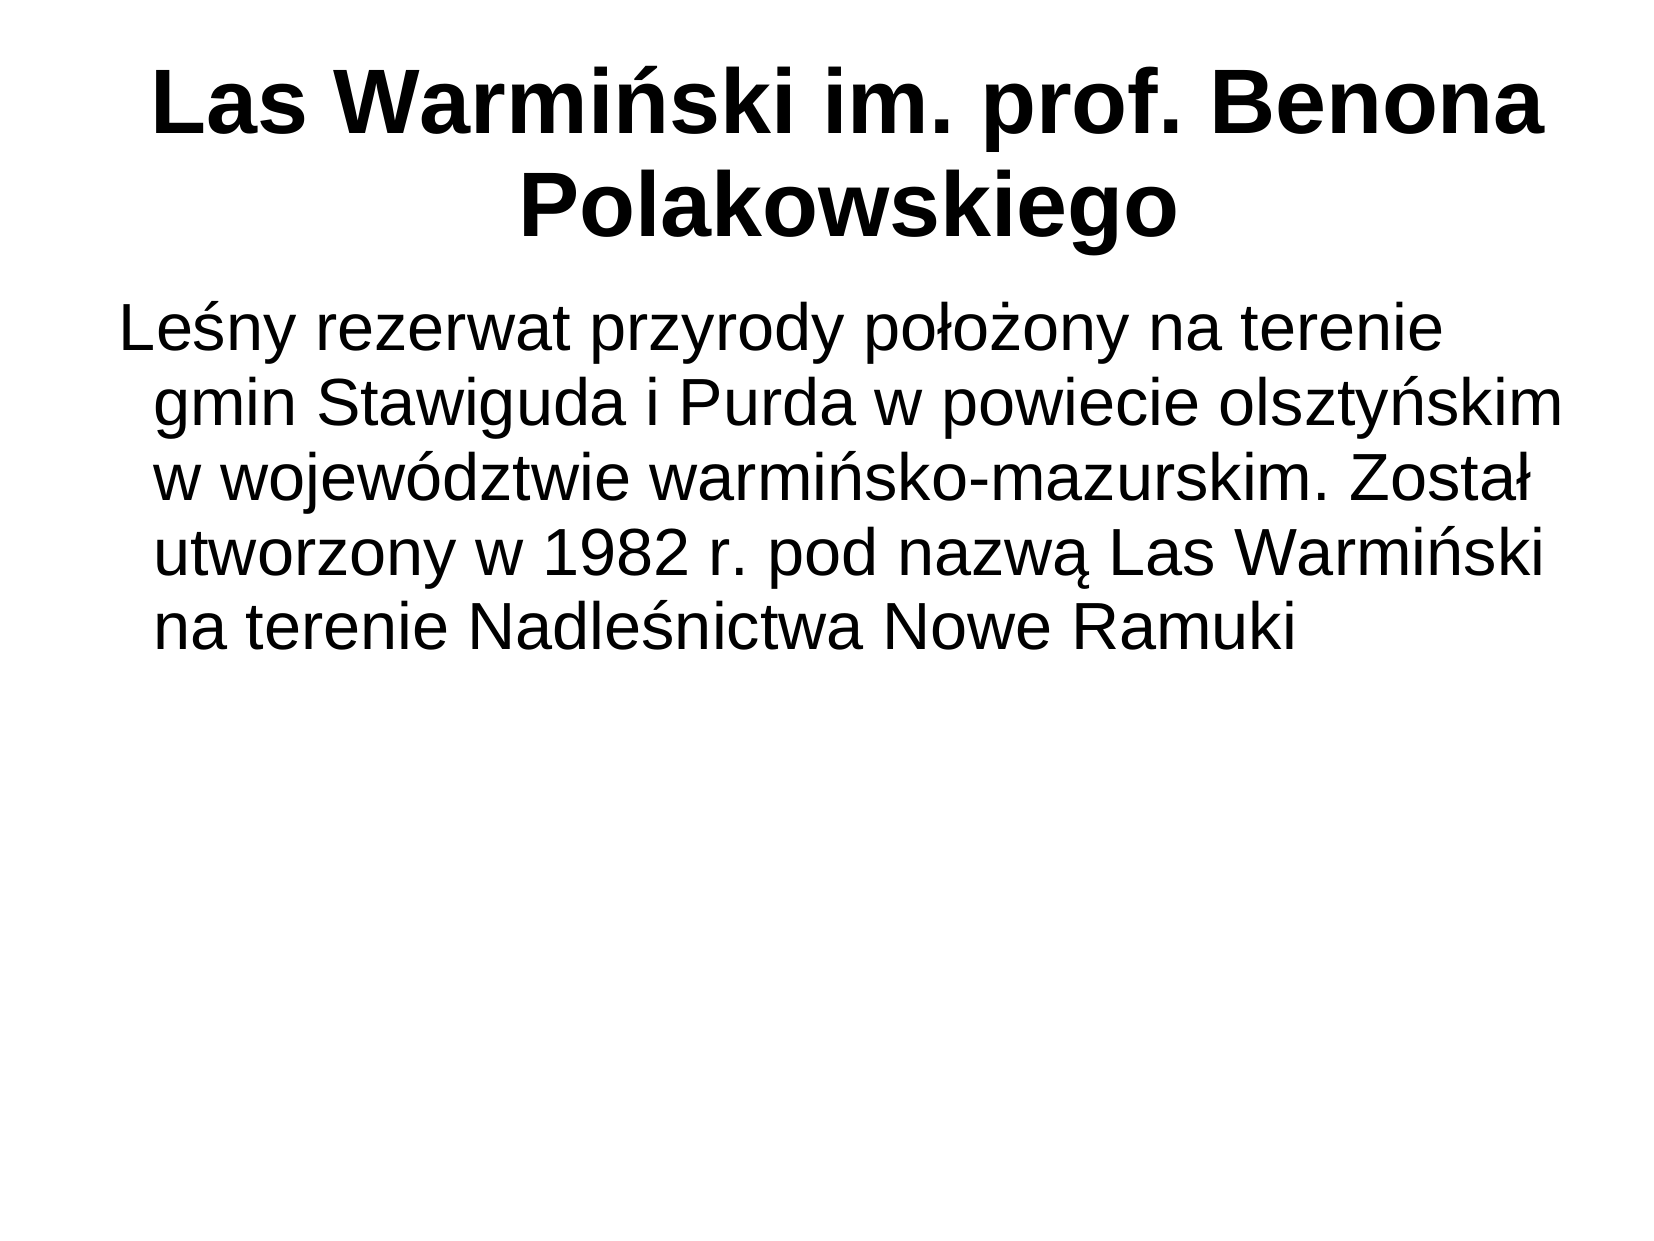

# Las Warmiński im. prof. Benona Polakowskiego
 Leśny rezerwat przyrody położony na terenie gmin Stawiguda i Purda w powiecie olsztyńskim w województwie warmińsko-mazurskim. Został utworzony w 1982 r. pod nazwą Las Warmiński na terenie Nadleśnictwa Nowe Ramuki